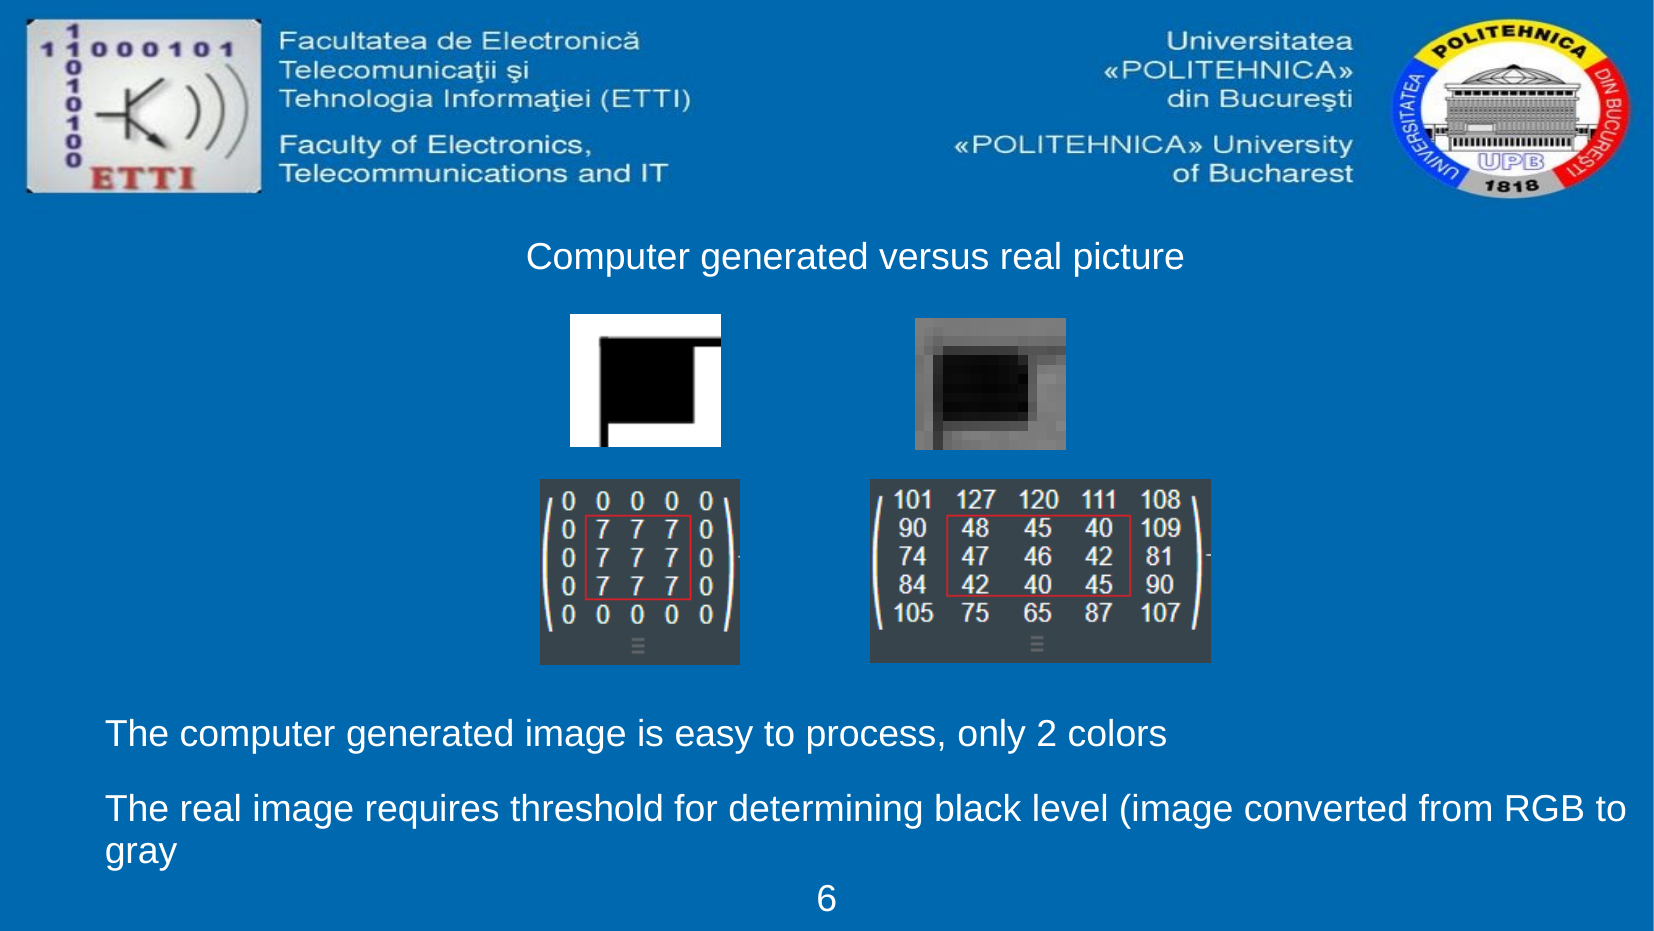

Computer generated versus real picture
The computer generated image is easy to process, only 2 colors
The real image requires threshold for determining black level (image converted from RGB to
gray
6